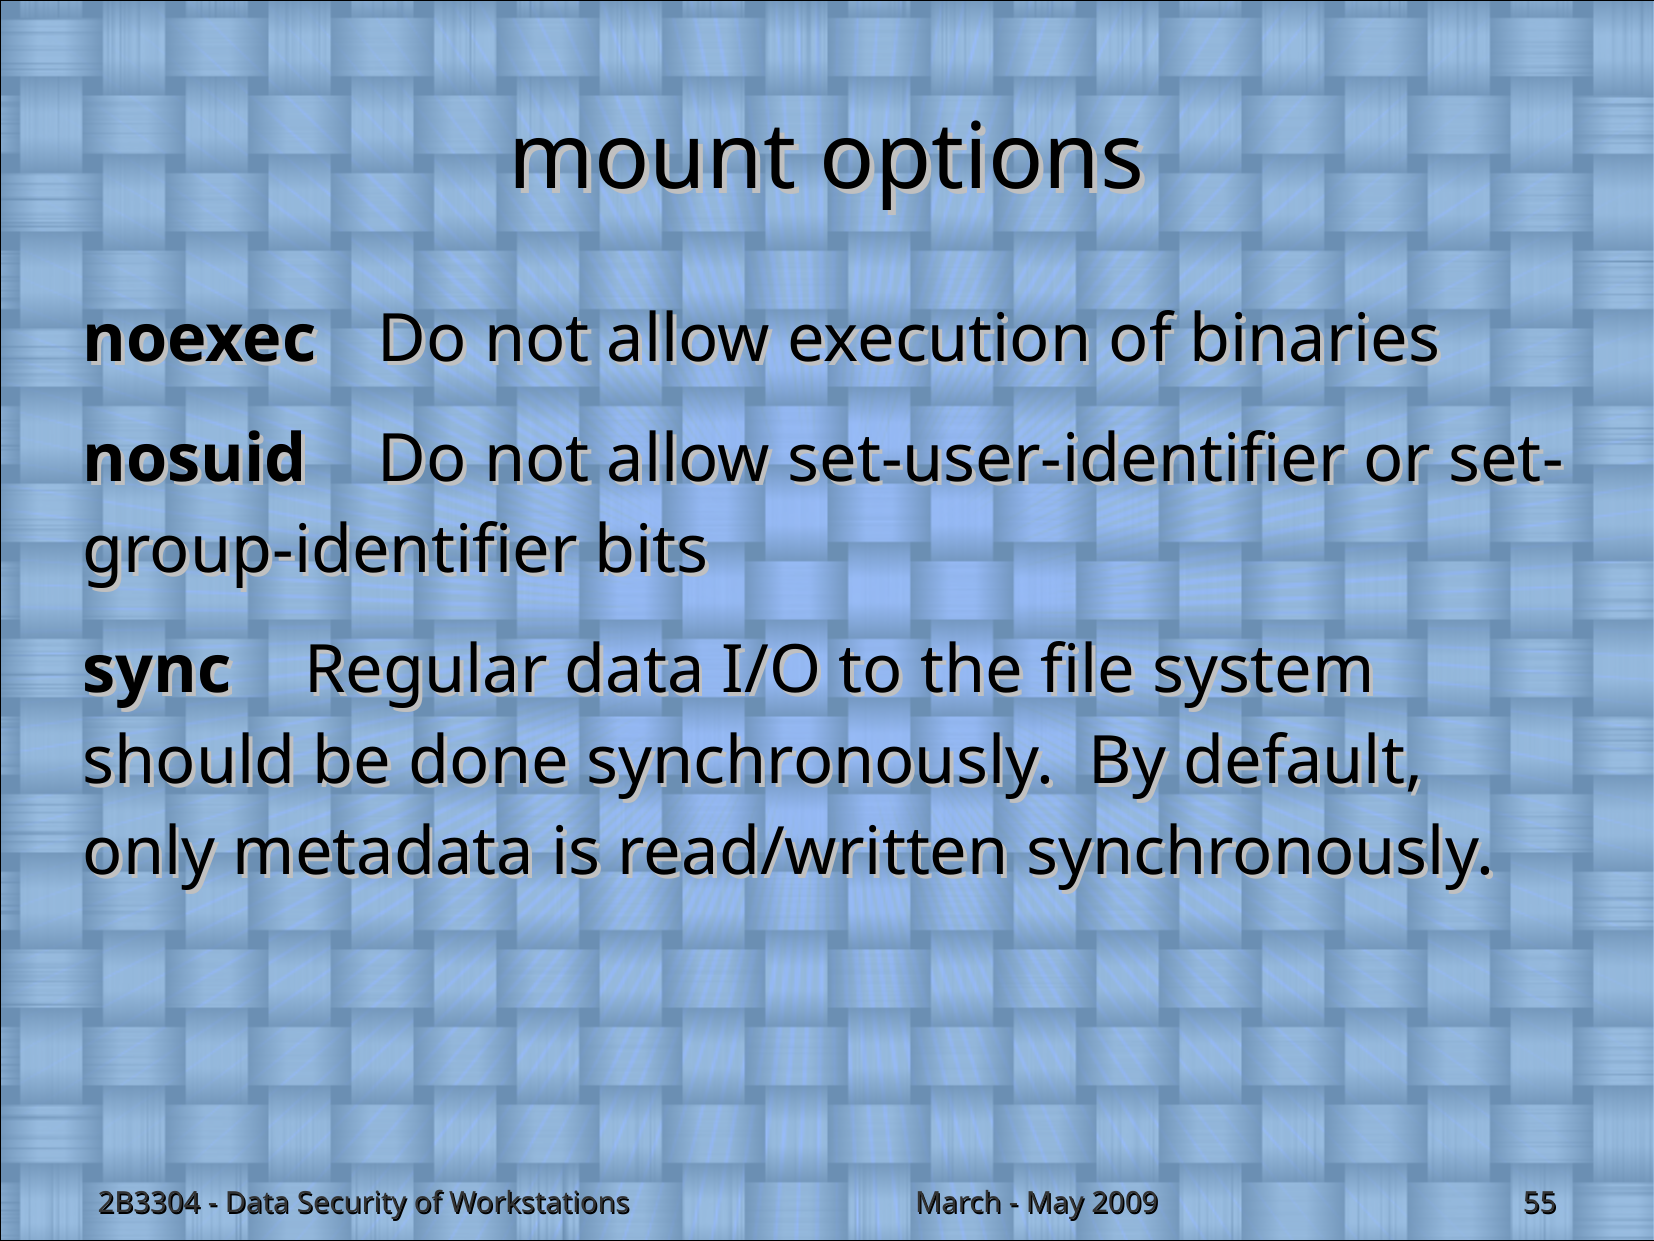

# mount options
noexec	Do not allow execution of binaries
nosuid	Do not allow set-user-identifier or set-group-identifier bits
sync	Regular data I/O to the file system should be done synchronously. By default, only metadata is read/written synchronously.